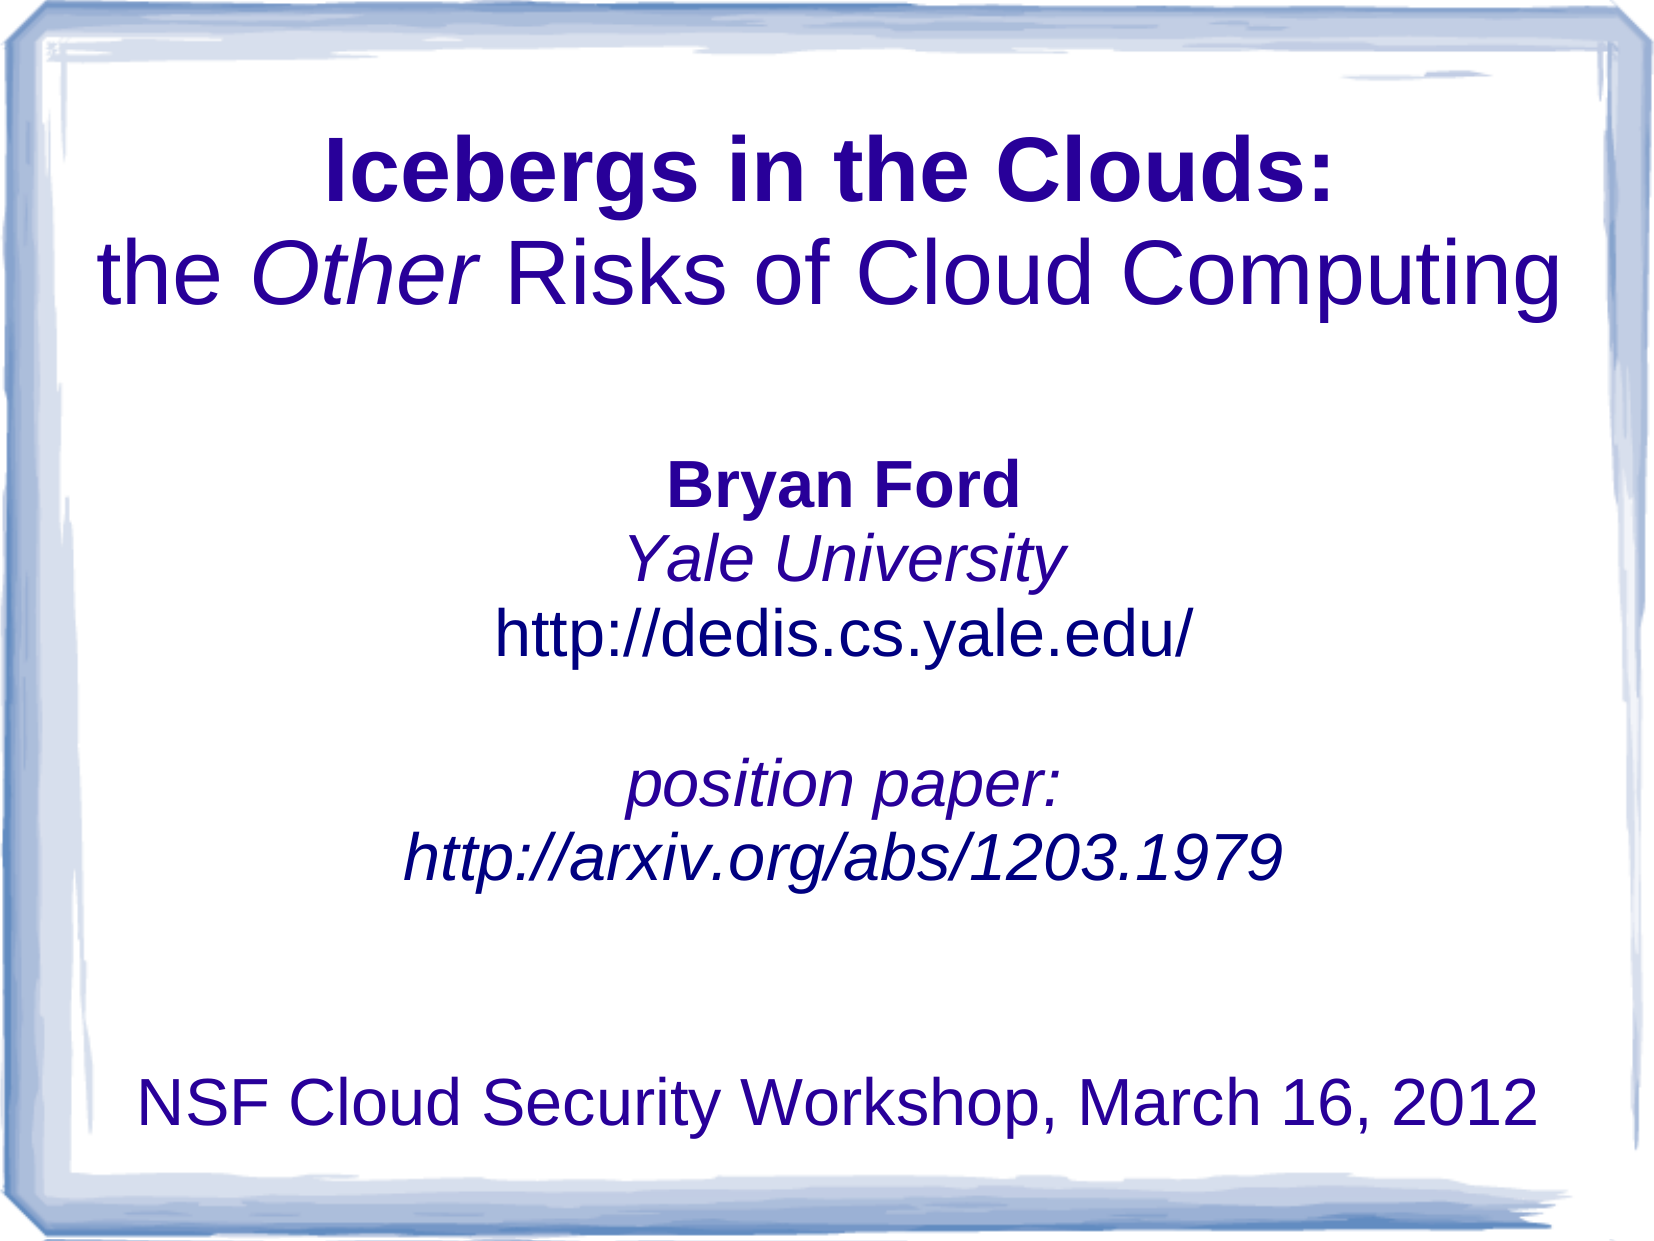

# Icebergs in the Clouds: the Other Risks of Cloud Computing
Bryan Ford
Yale University
http://dedis.cs.yale.edu/
position paper:
http://arxiv.org/abs/1203.1979
NSF Cloud Security Workshop, March 16, 2012